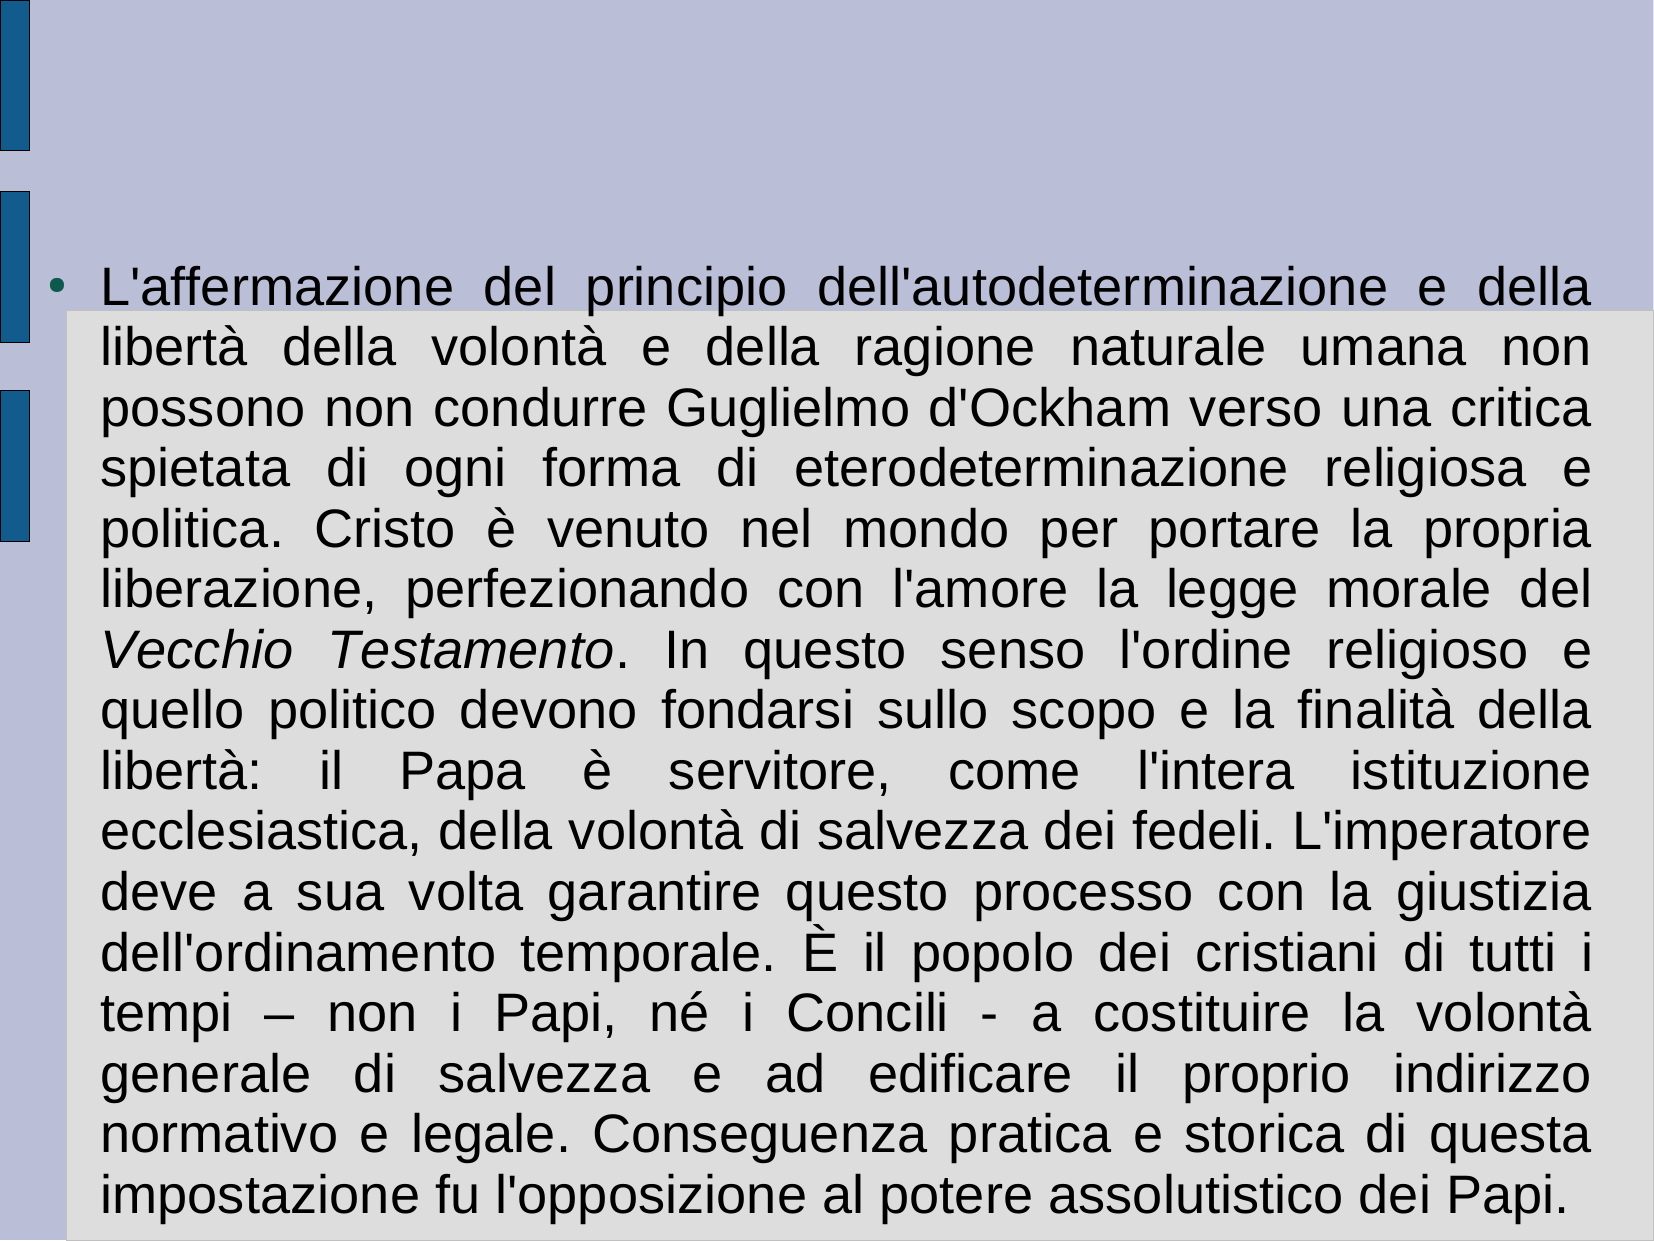

#
L'affermazione del principio dell'autodeterminazione e della libertà della volontà e della ragione naturale umana non possono non condurre Guglielmo d'Ockham verso una critica spietata di ogni forma di eterodeterminazione religiosa e politica. Cristo è venuto nel mondo per portare la propria liberazione, perfezionando con l'amore la legge morale del Vecchio Testamento. In questo senso l'ordine religioso e quello politico devono fondarsi sullo scopo e la finalità della libertà: il Papa è servitore, come l'intera istituzione ecclesiastica, della volontà di salvezza dei fedeli. L'imperatore deve a sua volta garantire questo processo con la giustizia dell'ordinamento temporale. È il popolo dei cristiani di tutti i tempi – non i Papi, né i Concili - a costituire la volontà generale di salvezza e ad edificare il proprio indirizzo normativo e legale. Conseguenza pratica e storica di questa impostazione fu l'opposizione al potere assolutistico dei Papi.